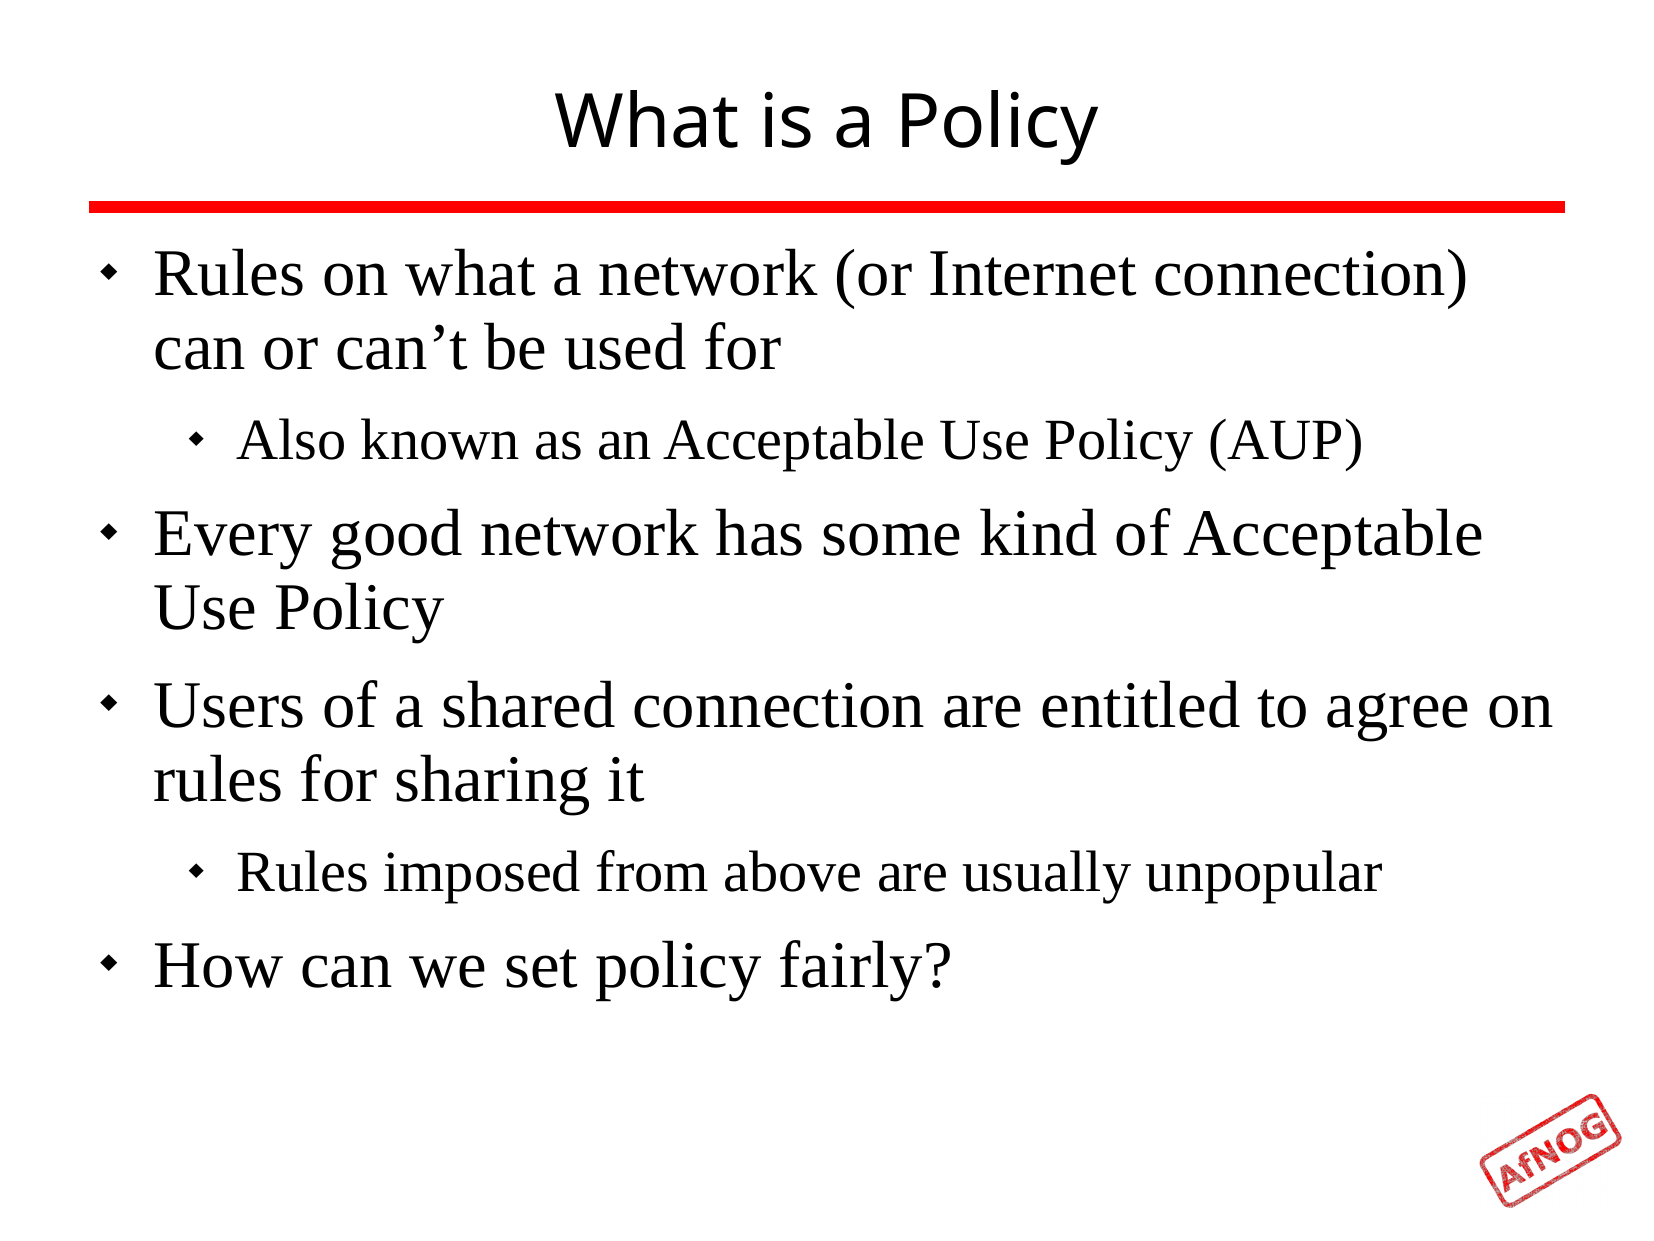

# What is a Policy
Rules on what a network (or Internet connection) can or can’t be used for
Also known as an Acceptable Use Policy (AUP)
Every good network has some kind of Acceptable Use Policy
Users of a shared connection are entitled to agree on rules for sharing it
Rules imposed from above are usually unpopular
How can we set policy fairly?